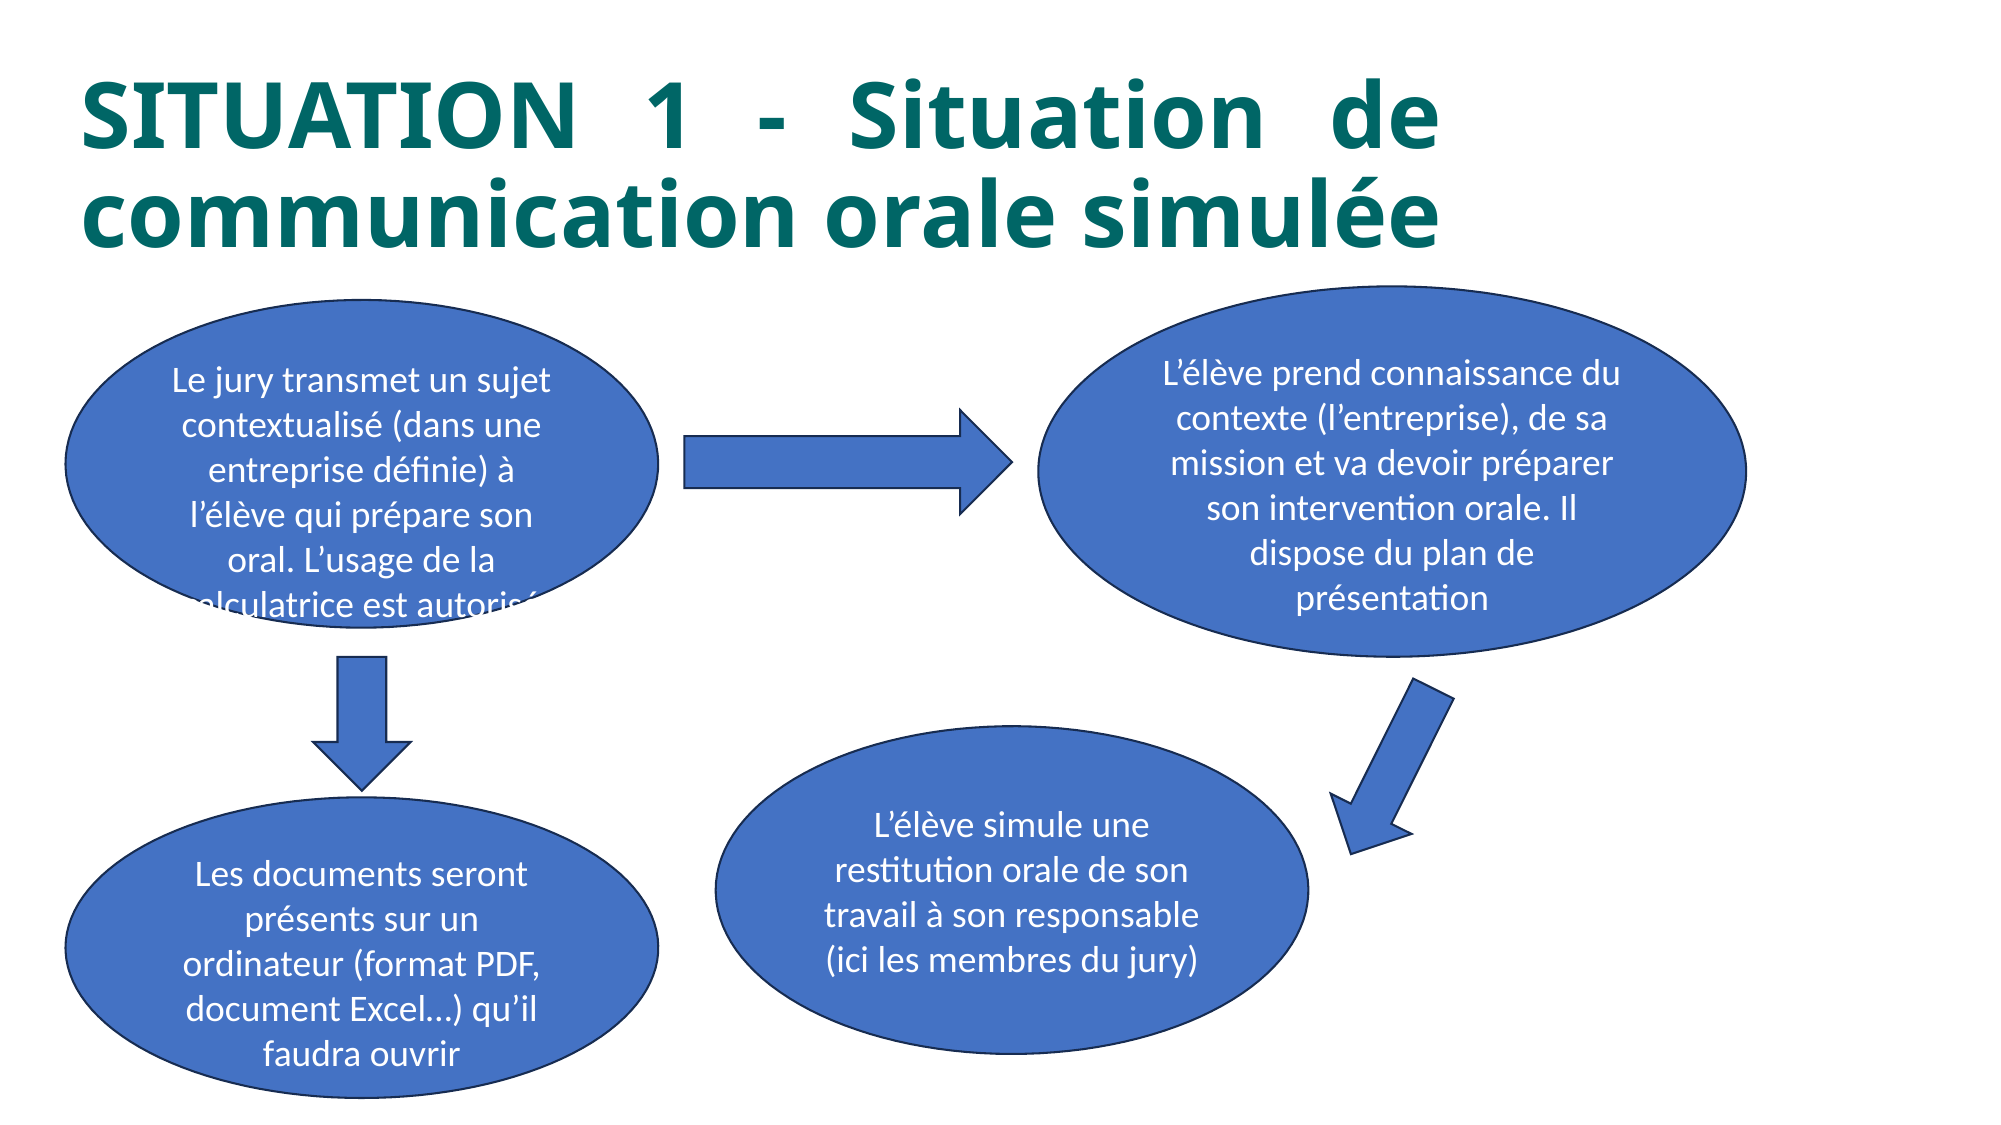

# SITUATION 1 - Situation de communication orale simulée
L’élève prend connaissance du contexte (l’entreprise), de sa mission et va devoir préparer son intervention orale. Il dispose du plan de présentation
Le jury transmet un sujet contextualisé (dans une entreprise définie) à l’élève qui prépare son oral. L’usage de la calculatrice est autorisé
L’élève simule une restitution orale de son travail à son responsable (ici les membres du jury)
Les documents seront présents sur un ordinateur (format PDF, document Excel…) qu’il faudra ouvrir